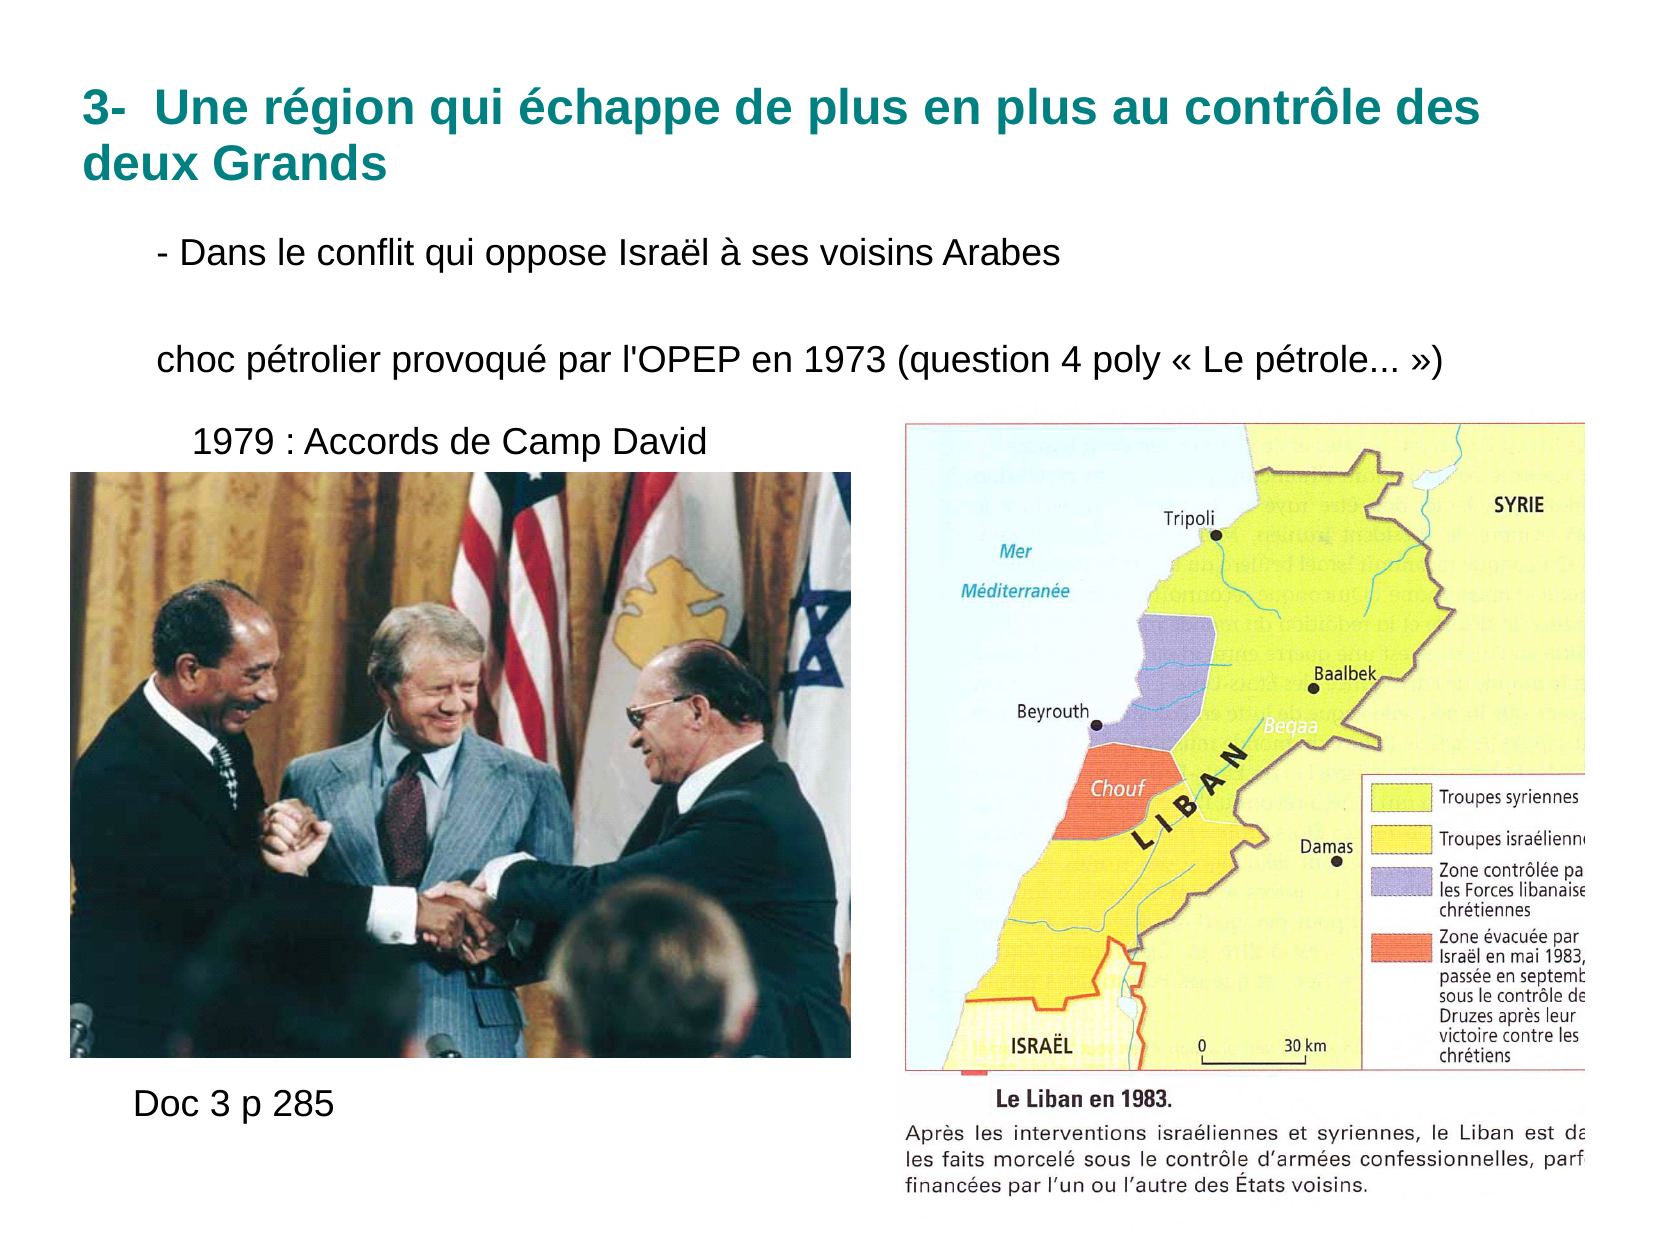

3- Une région qui échappe de plus en plus au contrôle des
deux Grands
- Dans le conflit qui oppose Israël à ses voisins Arabes
choc pétrolier provoqué par l'OPEP en 1973 (question 4 poly « Le pétrole... »)
1979 : Accords de Camp David
Doc 3 p 285